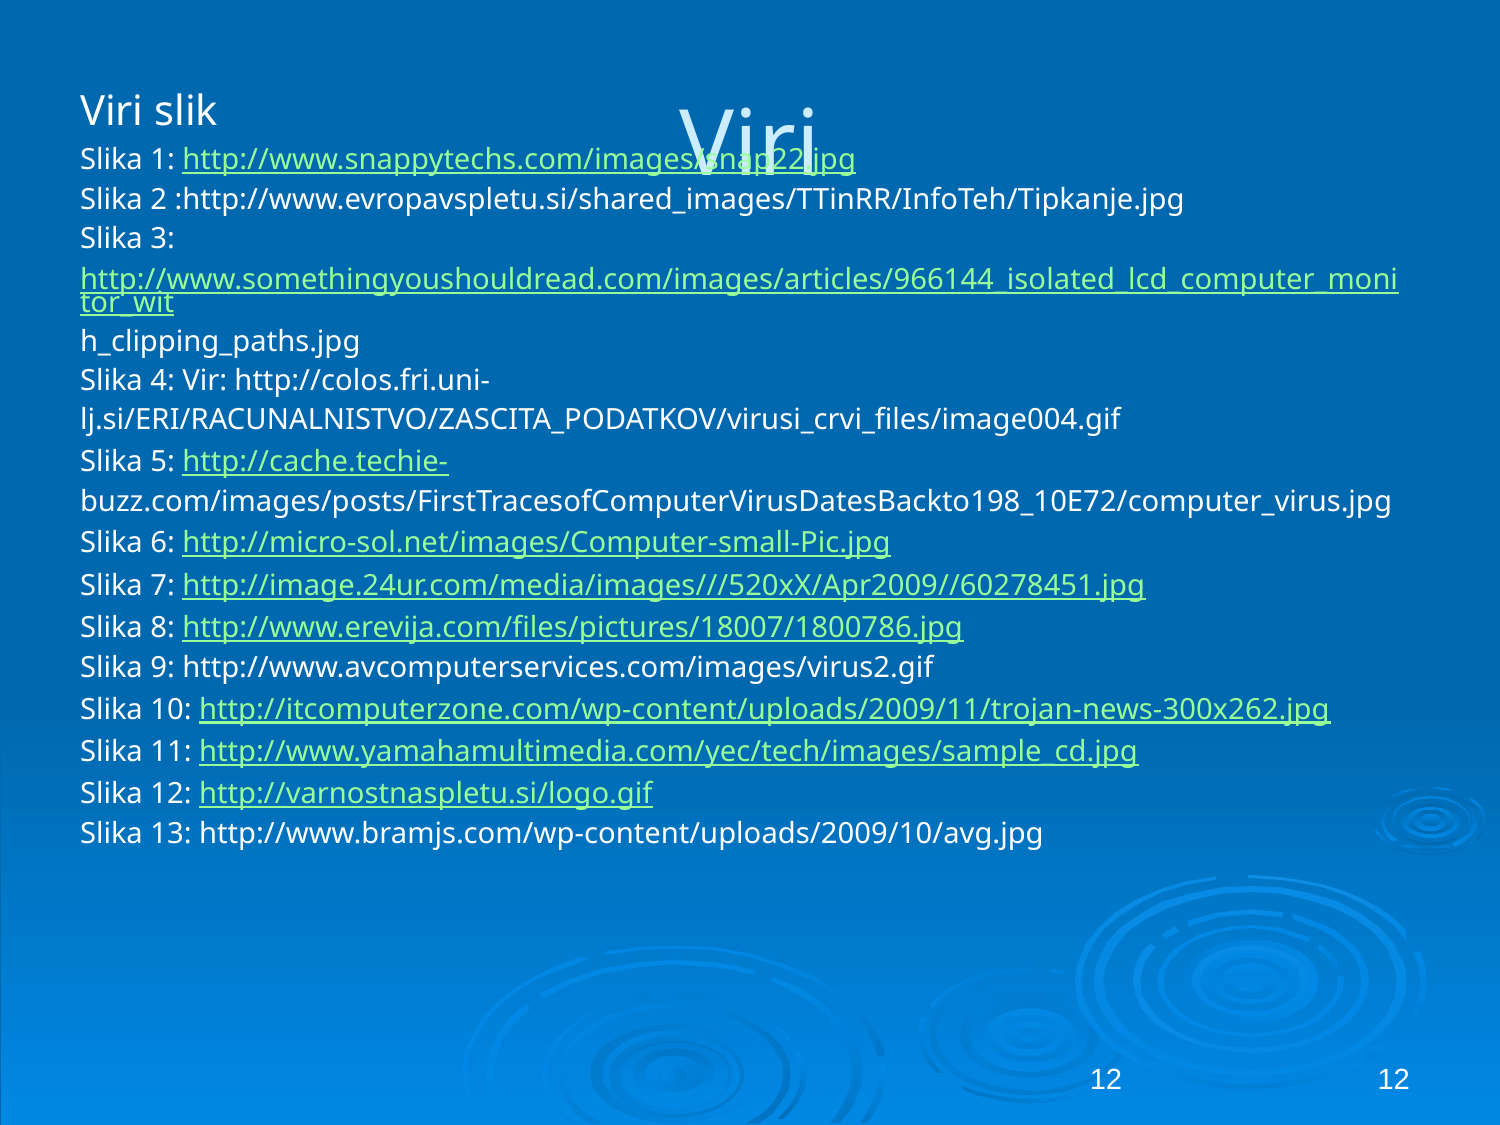

# Viri
Viri slik
Slika 1: http://www.snappytechs.com/images/snap22.jpg
Slika 2 :http://www.evropavspletu.si/shared_images/TTinRR/InfoTeh/Tipkanje.jpg
Slika 3:
http://www.somethingyoushouldread.com/images/articles/966144_isolated_lcd_computer_monitor_wit
h_clipping_paths.jpg
Slika 4: Vir: http://colos.fri.uni-
lj.si/ERI/RACUNALNISTVO/ZASCITA_PODATKOV/virusi_crvi_files/image004.gif
Slika 5: http://cache.techie-
buzz.com/images/posts/FirstTracesofComputerVirusDatesBackto198_10E72/computer_virus.jpg
Slika 6: http://micro-sol.net/images/Computer-small-Pic.jpg
Slika 7: http://image.24ur.com/media/images///520xX/Apr2009//60278451.jpg
Slika 8: http://www.erevija.com/files/pictures/18007/1800786.jpg
Slika 9: http://www.avcomputerservices.com/images/virus2.gif
Slika 10: http://itcomputerzone.com/wp-content/uploads/2009/11/trojan-news-300x262.jpg
Slika 11: http://www.yamahamultimedia.com/yec/tech/images/sample_cd.jpg
Slika 12: http://varnostnaspletu.si/logo.gif
Slika 13: http://www.bramjs.com/wp-content/uploads/2009/10/avg.jpg